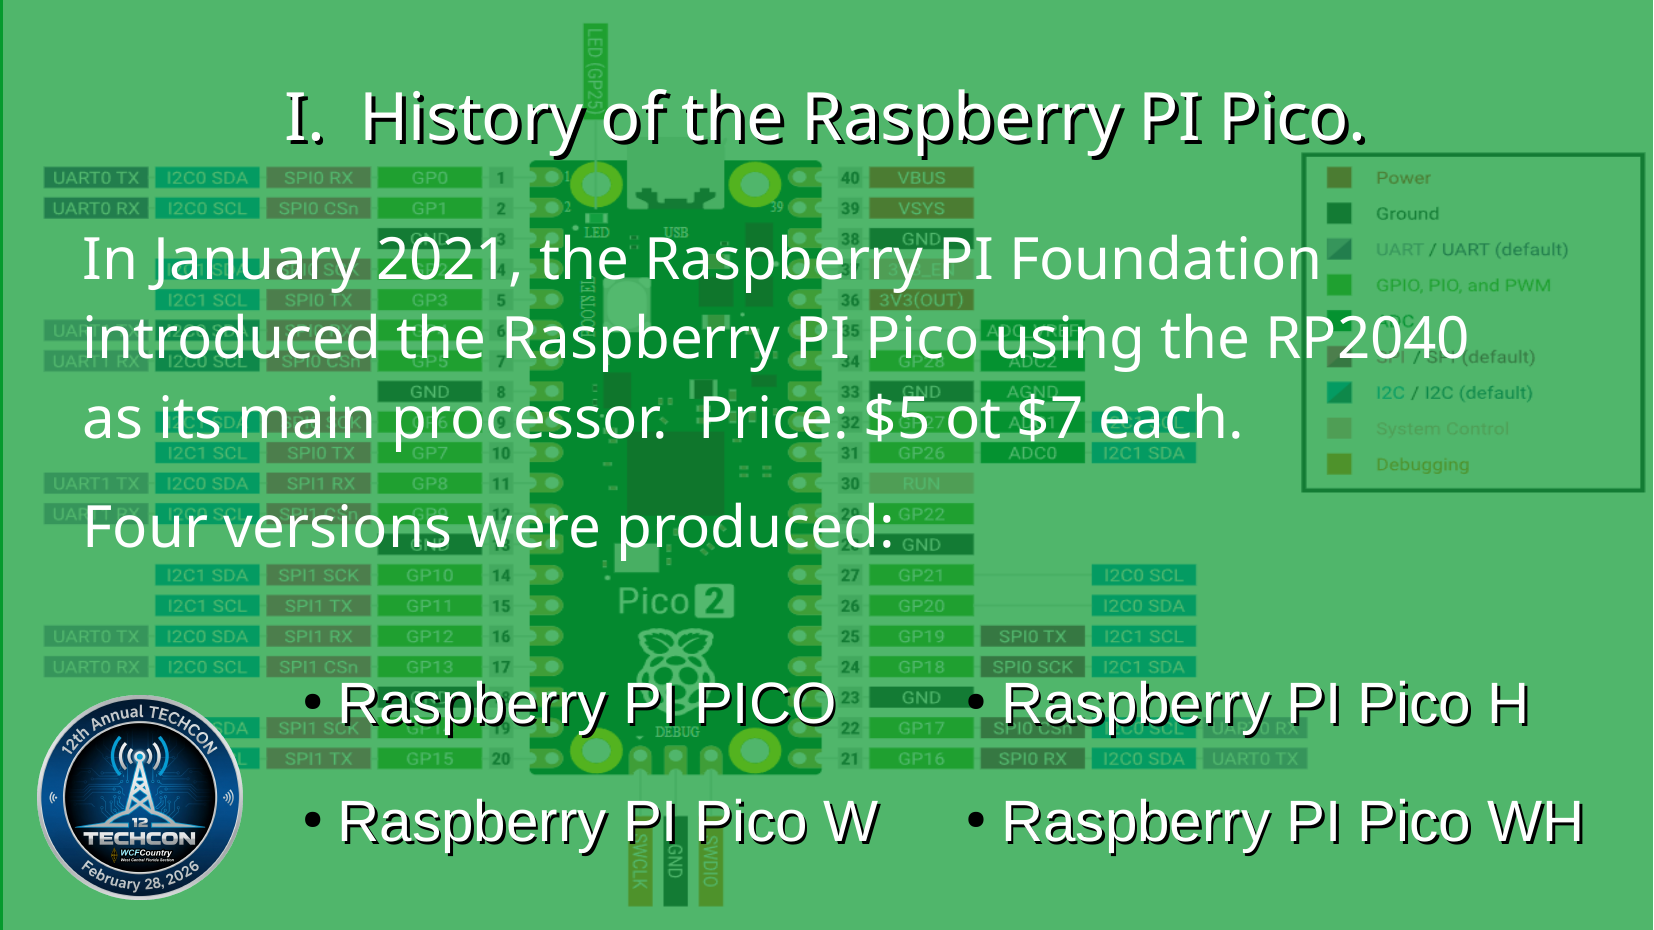

# I. History of the Raspberry PI Pico.
In January 2021, the Raspberry PI Foundation introduced the Raspberry PI Pico using the RP2040 as its main processor. Price: $5 ot $7 each.
Four versions were produced:
| Raspberry PI PICO | Raspberry PI Pico H |
| --- | --- |
| Raspberry PI Pico W | Raspberry PI Pico WH |